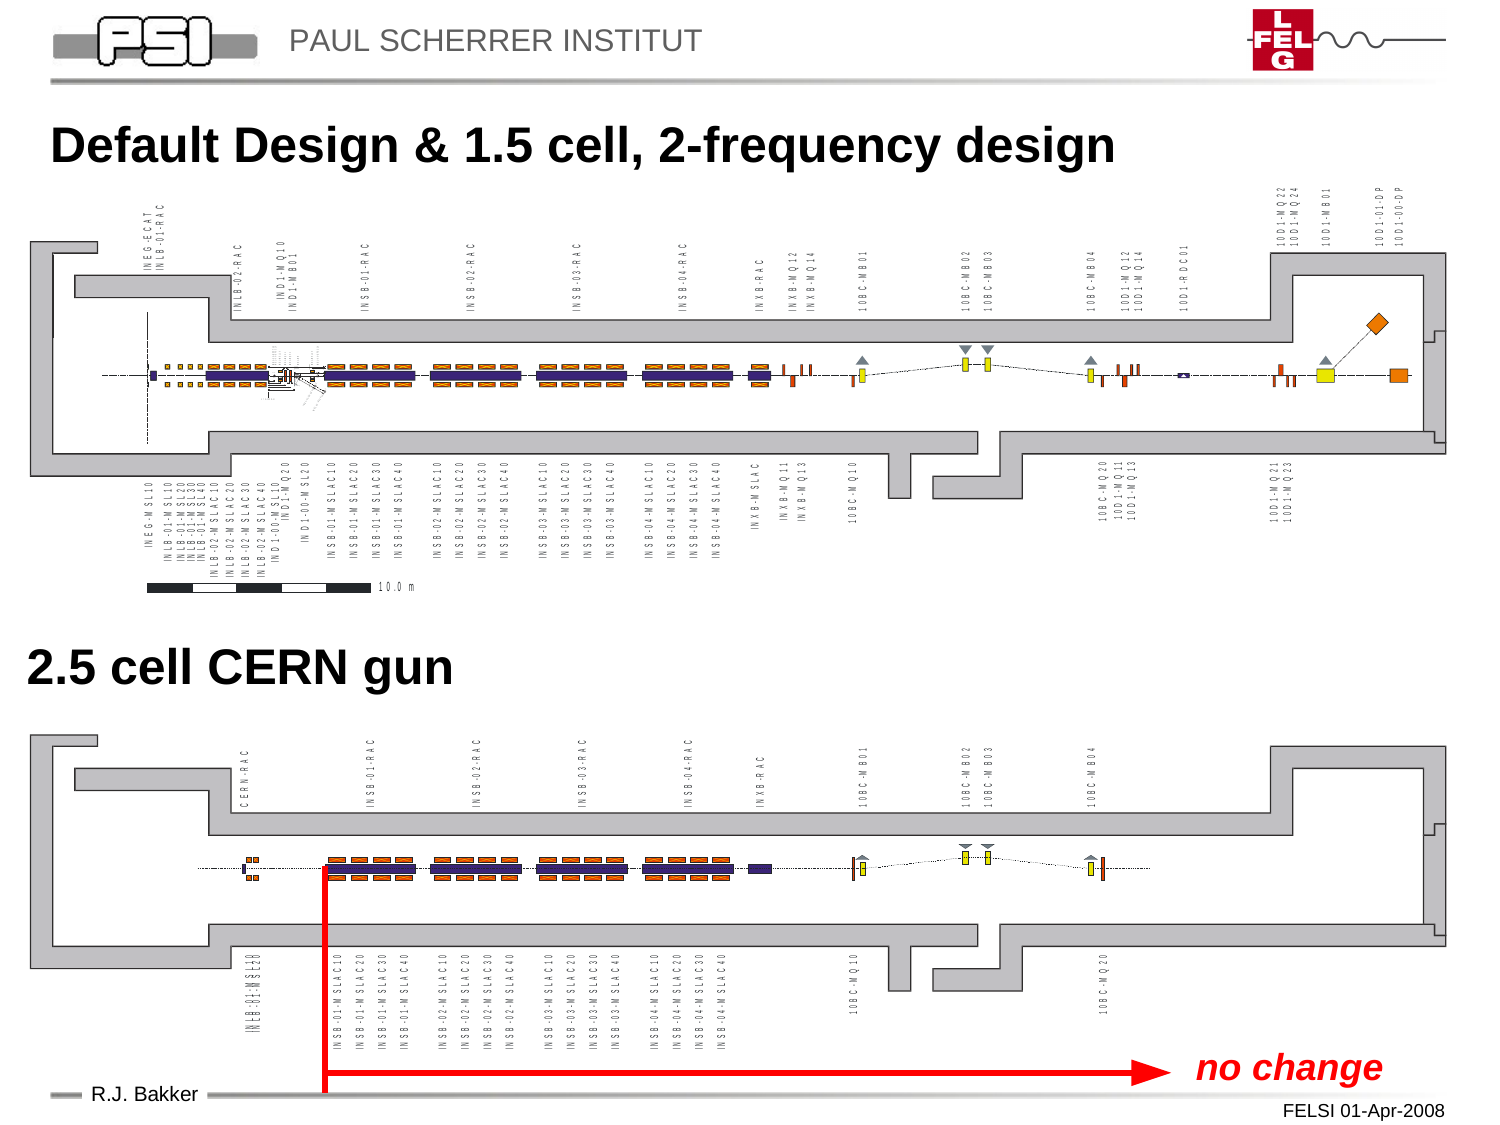

# Default Design & 1.5 cell, 2-frequency design
2.5 cell CERN gun
no change